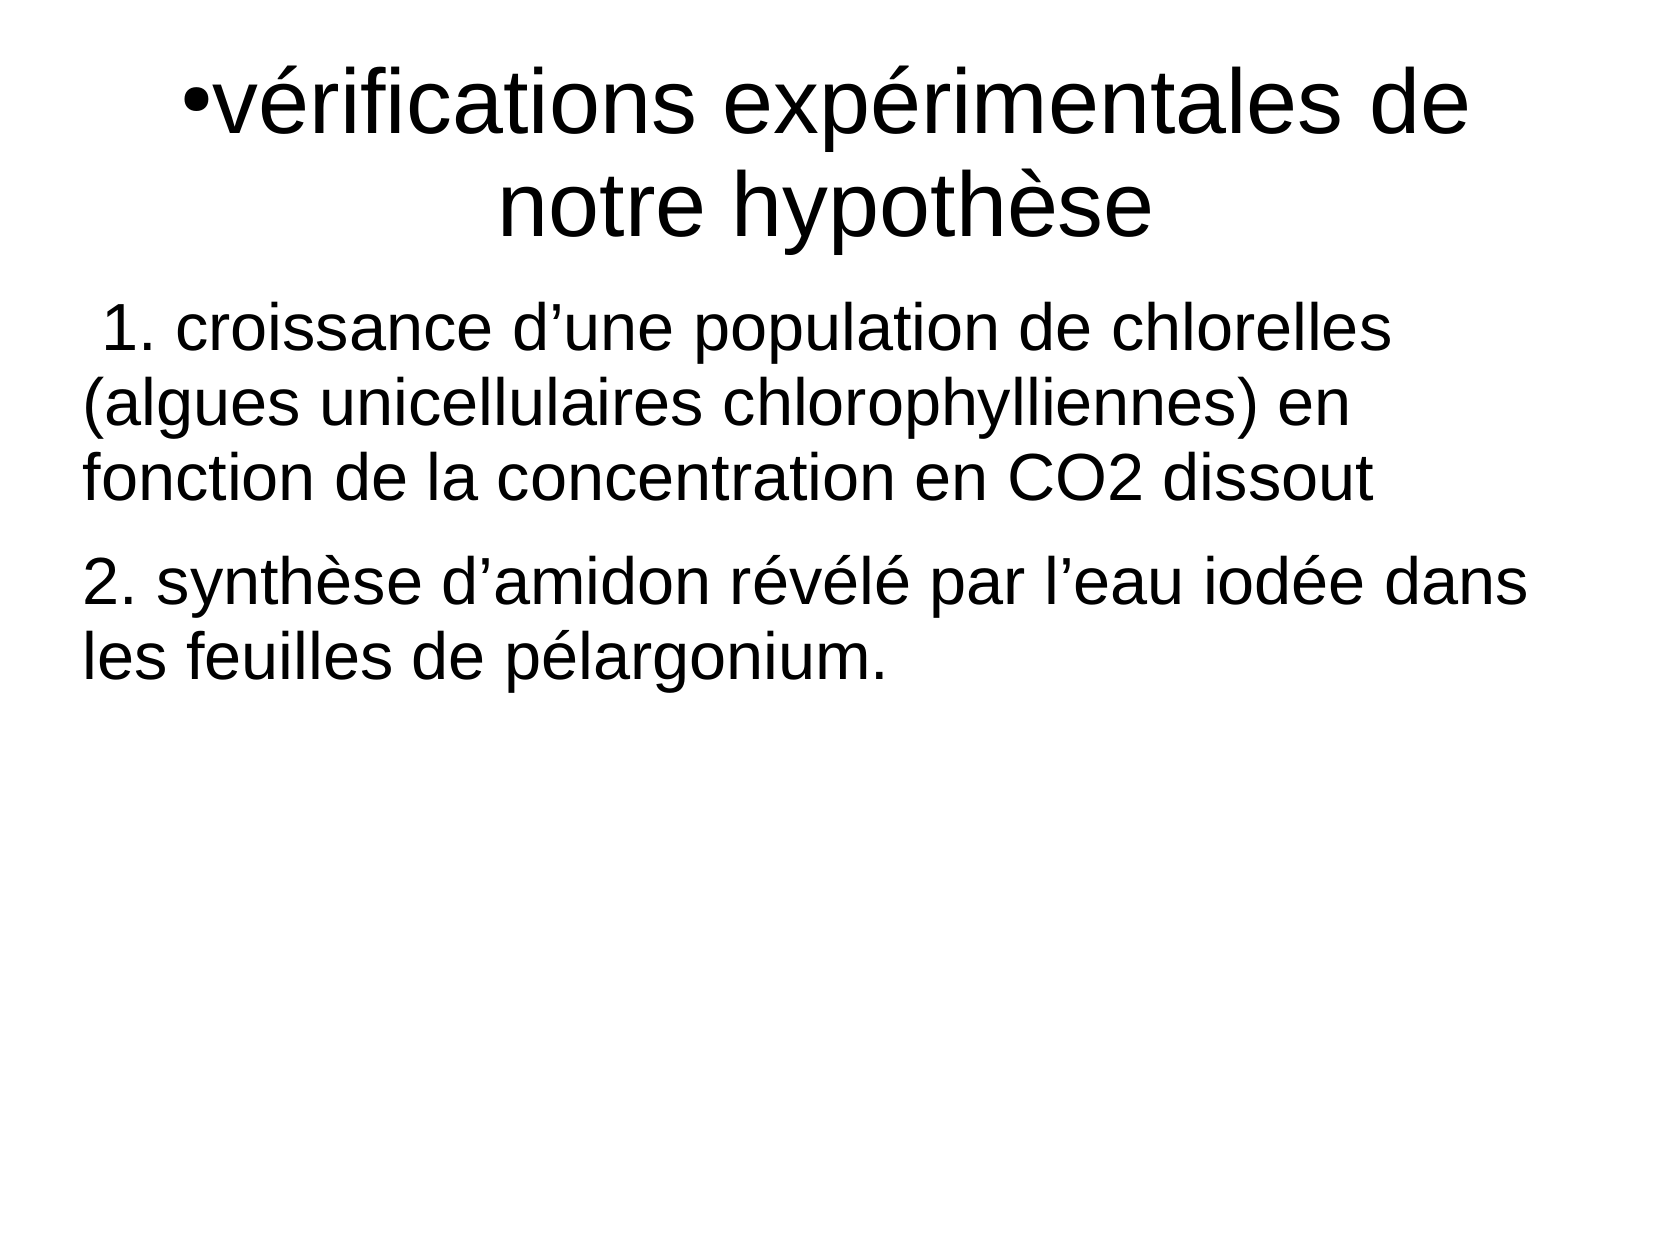

# vérifications expérimentales de notre hypothèse
 1. croissance d’une population de chlorelles (algues unicellulaires chlorophylliennes) en fonction de la concentration en CO2 dissout
2. synthèse d’amidon révélé par l’eau iodée dans les feuilles de pélargonium.